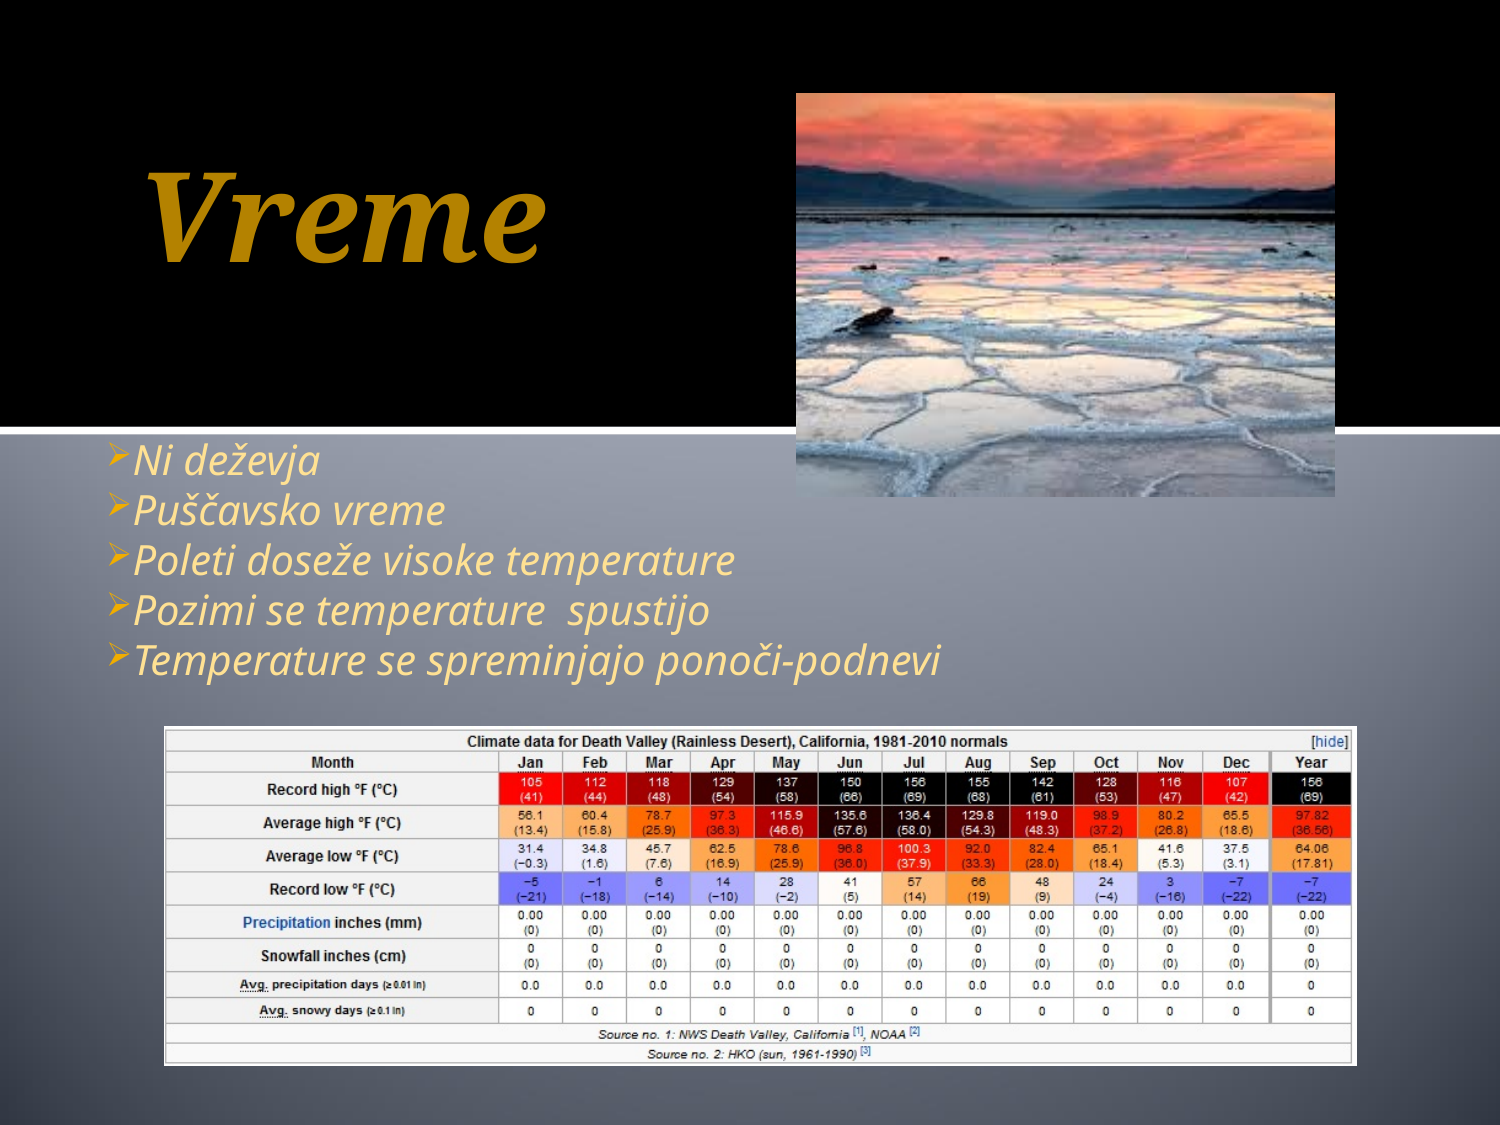

# Vreme
Ni deževja
Puščavsko vreme
Poleti doseže visoke temperature
Pozimi se temperature spustijo
Temperature se spreminjajo ponoči-podnevi